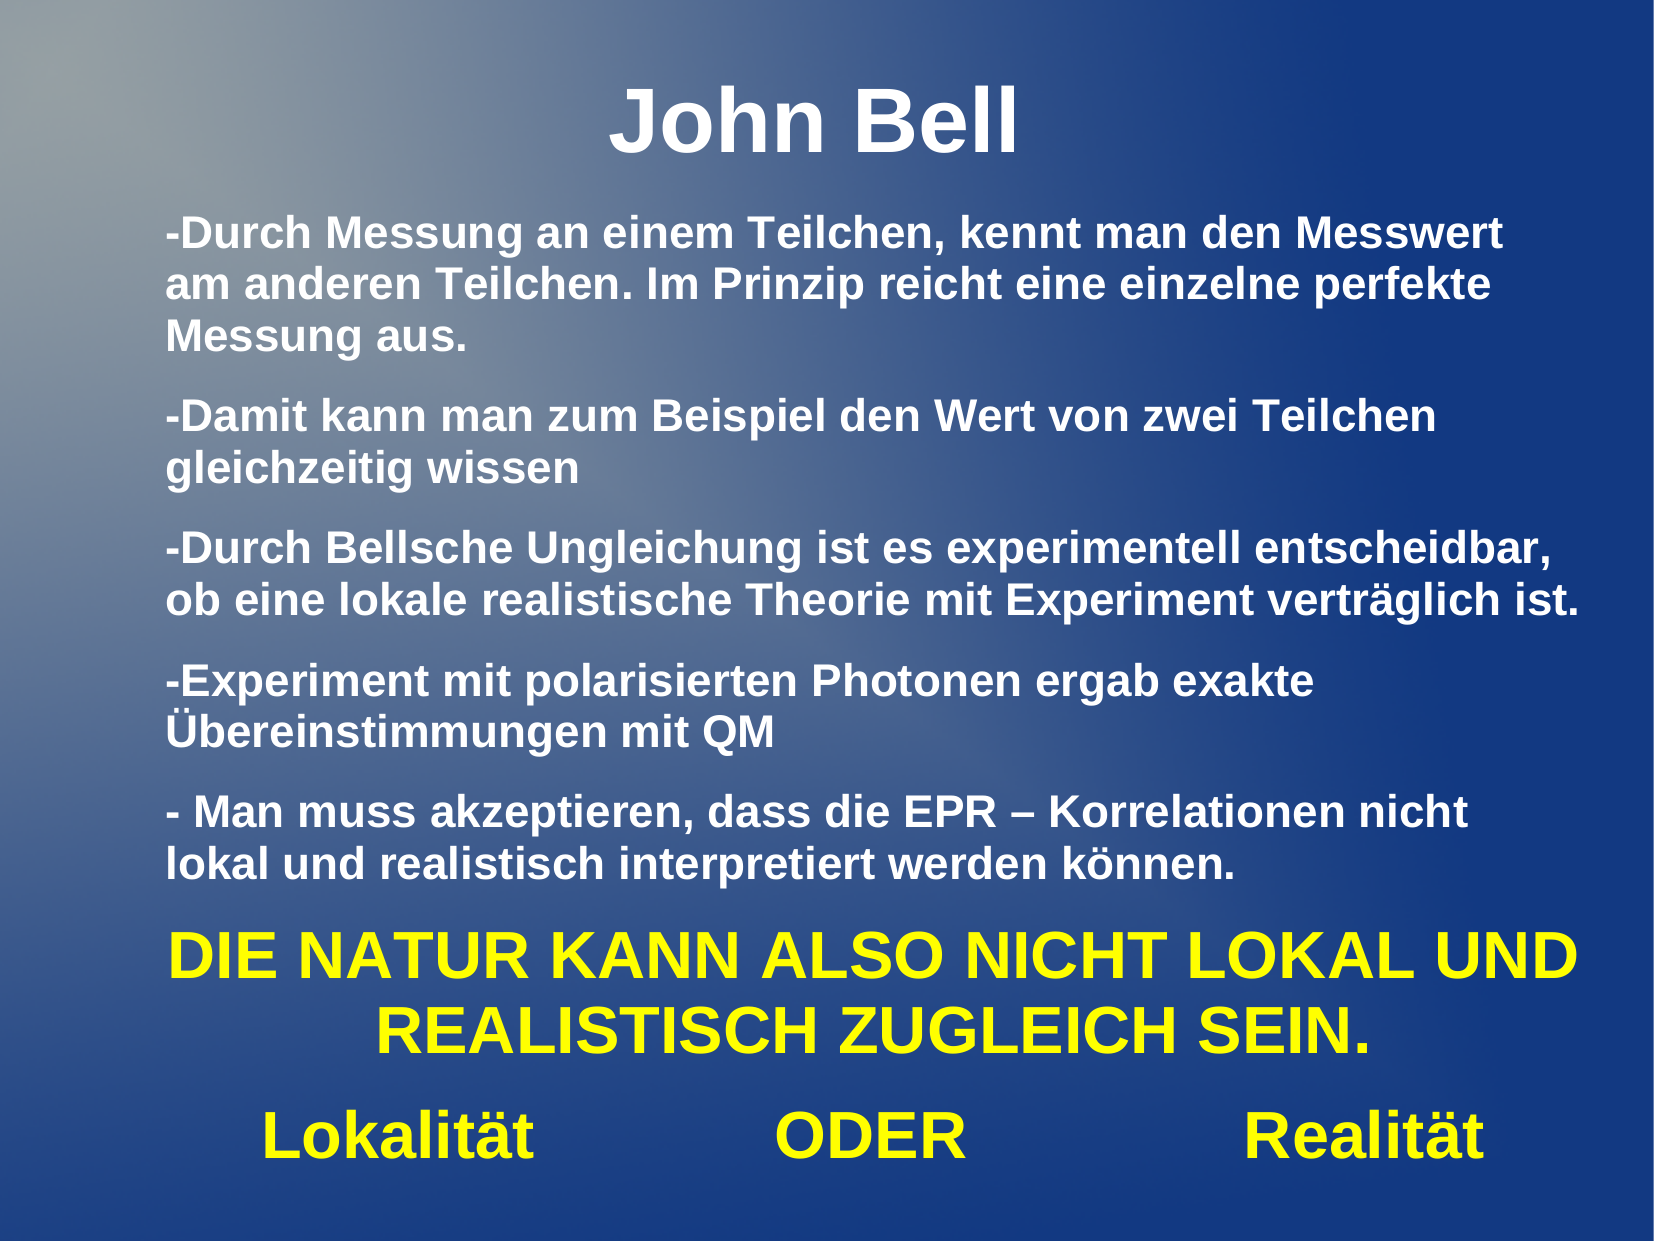

# John Bell
-Durch Messung an einem Teilchen, kennt man den Messwert am anderen Teilchen. Im Prinzip reicht eine einzelne perfekte Messung aus.
-Damit kann man zum Beispiel den Wert von zwei Teilchen gleichzeitig wissen
-Durch Bellsche Ungleichung ist es experimentell entscheidbar, ob eine lokale realistische Theorie mit Experiment verträglich ist.
-Experiment mit polarisierten Photonen ergab exakte Übereinstimmungen mit QM
- Man muss akzeptieren, dass die EPR – Korrelationen nicht lokal und realistisch interpretiert werden können.
DIE NATUR KANN ALSO NICHT LOKAL UND REALISTISCH ZUGLEICH SEIN.
Lokalität ODER Realität